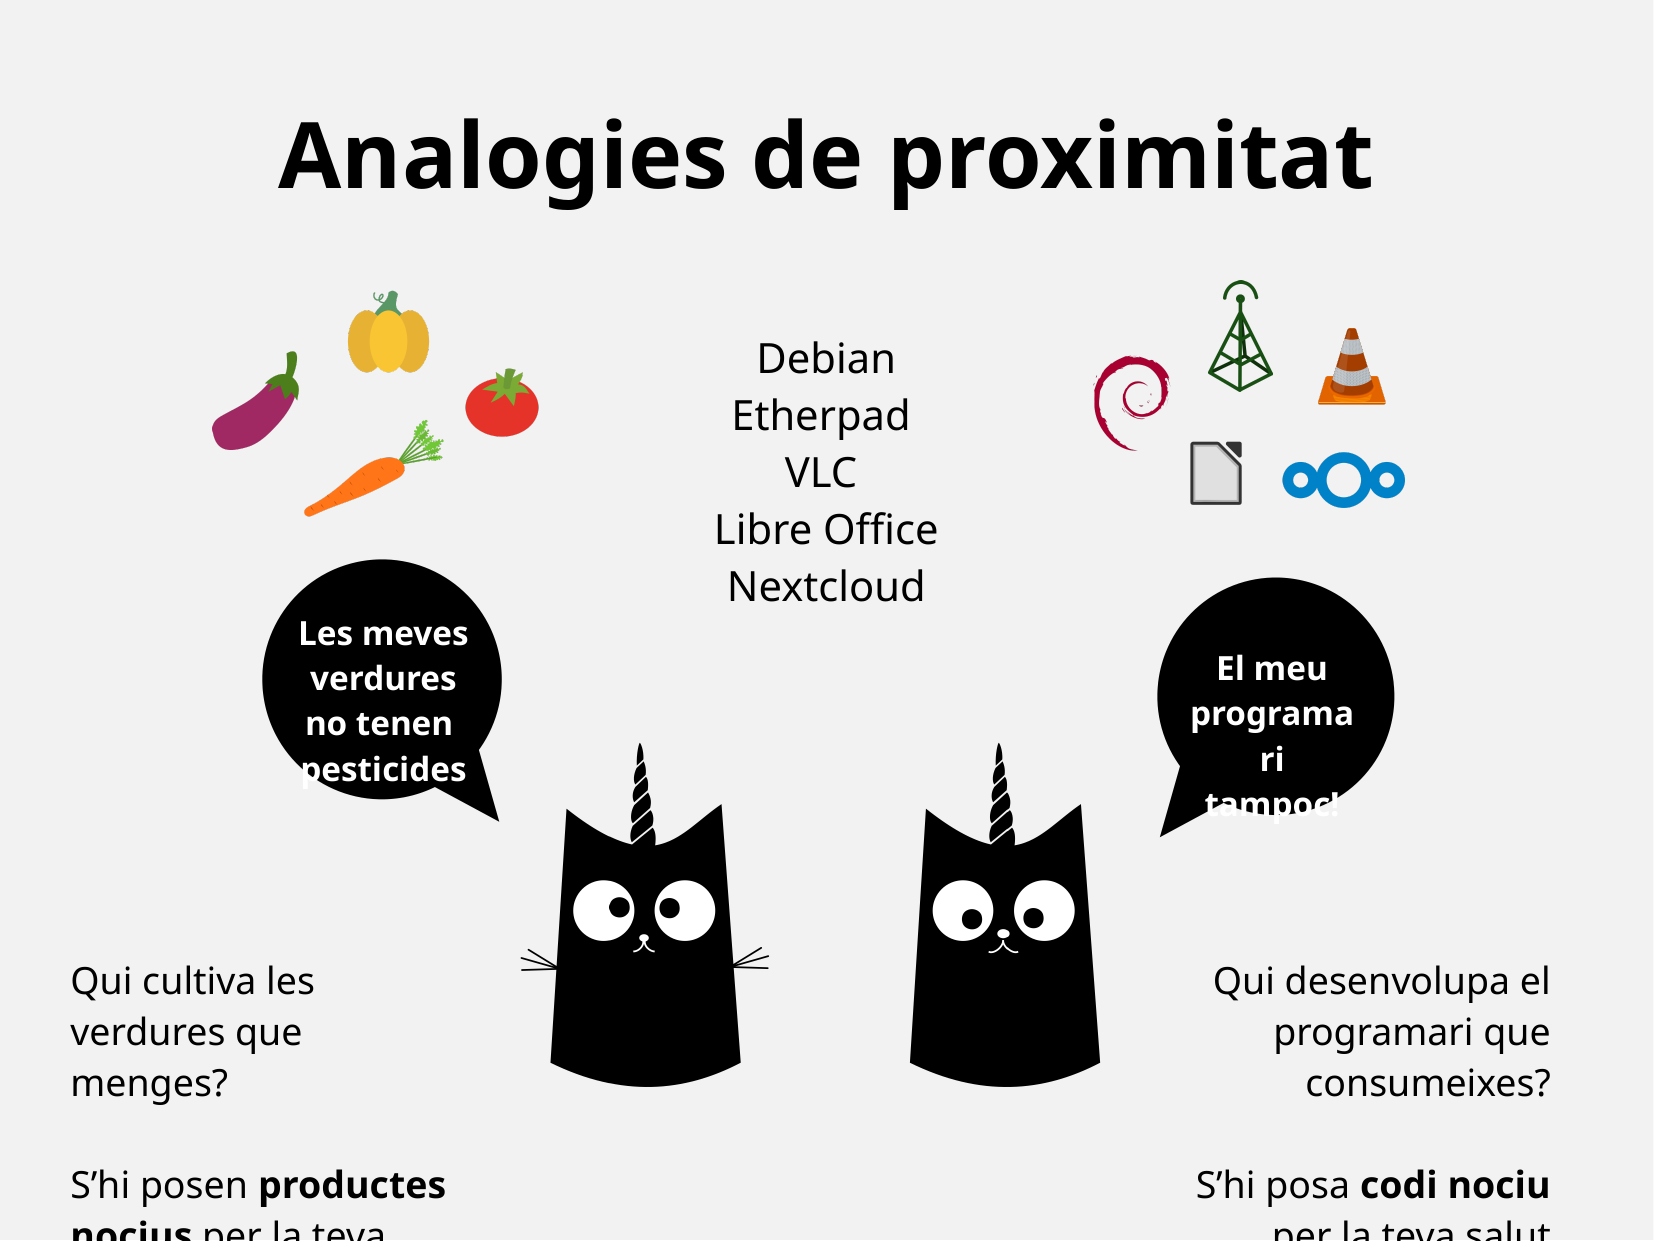

# Analogies de proximitat
Debian
Etherpad
VLC
Libre Office
 Nextcloud
Les meves verdures no tenen
pesticides
El meu programari
tampoc!
Qui cultiva les verdures que menges?
S’hi posen productes nocius per la teva salut física?
Qui desenvolupa el programari que consumeixes?
S’hi posa codi nociu per la teva salut digital?